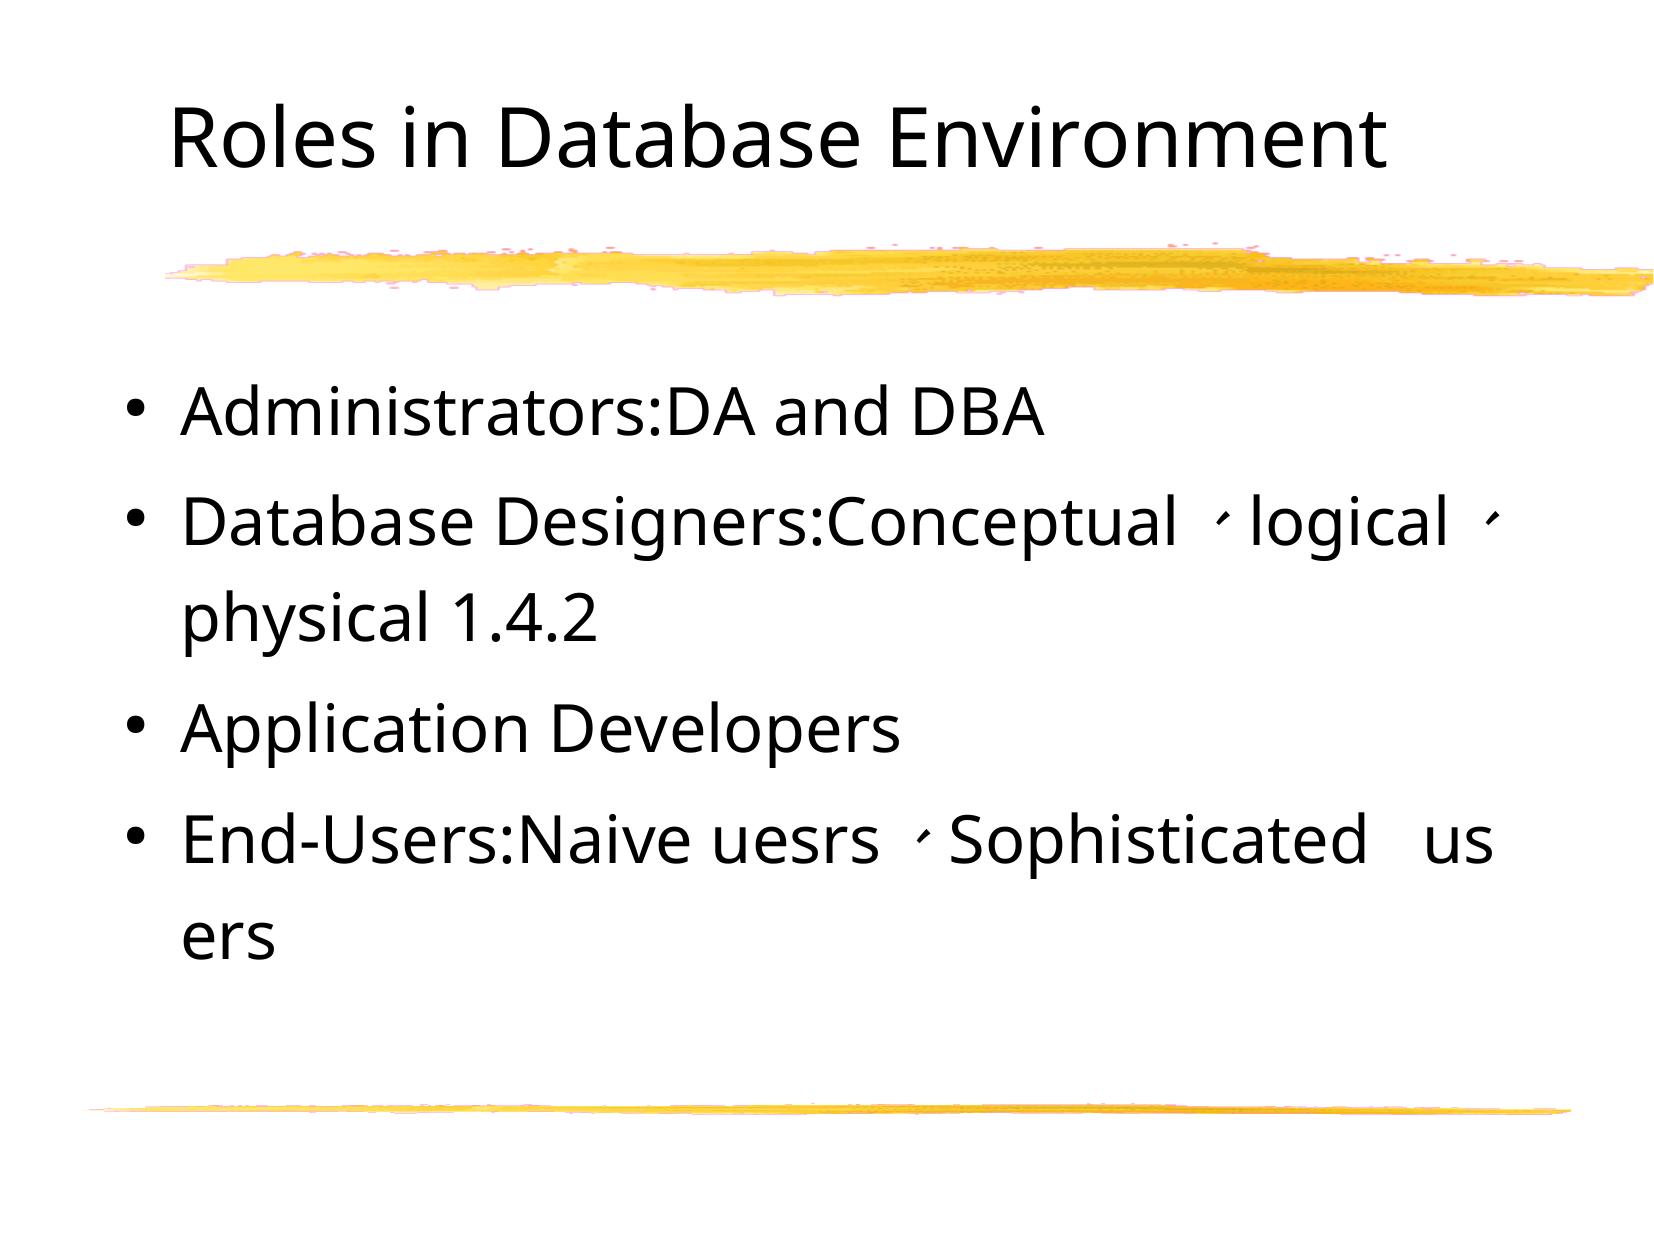

# Roles in Database Environment
Administrators:DA and DBA
Database Designers:Conceptual、logical、physical 1.4.2
Application Developers
End-Users:Naive uesrs、Sophisticated users